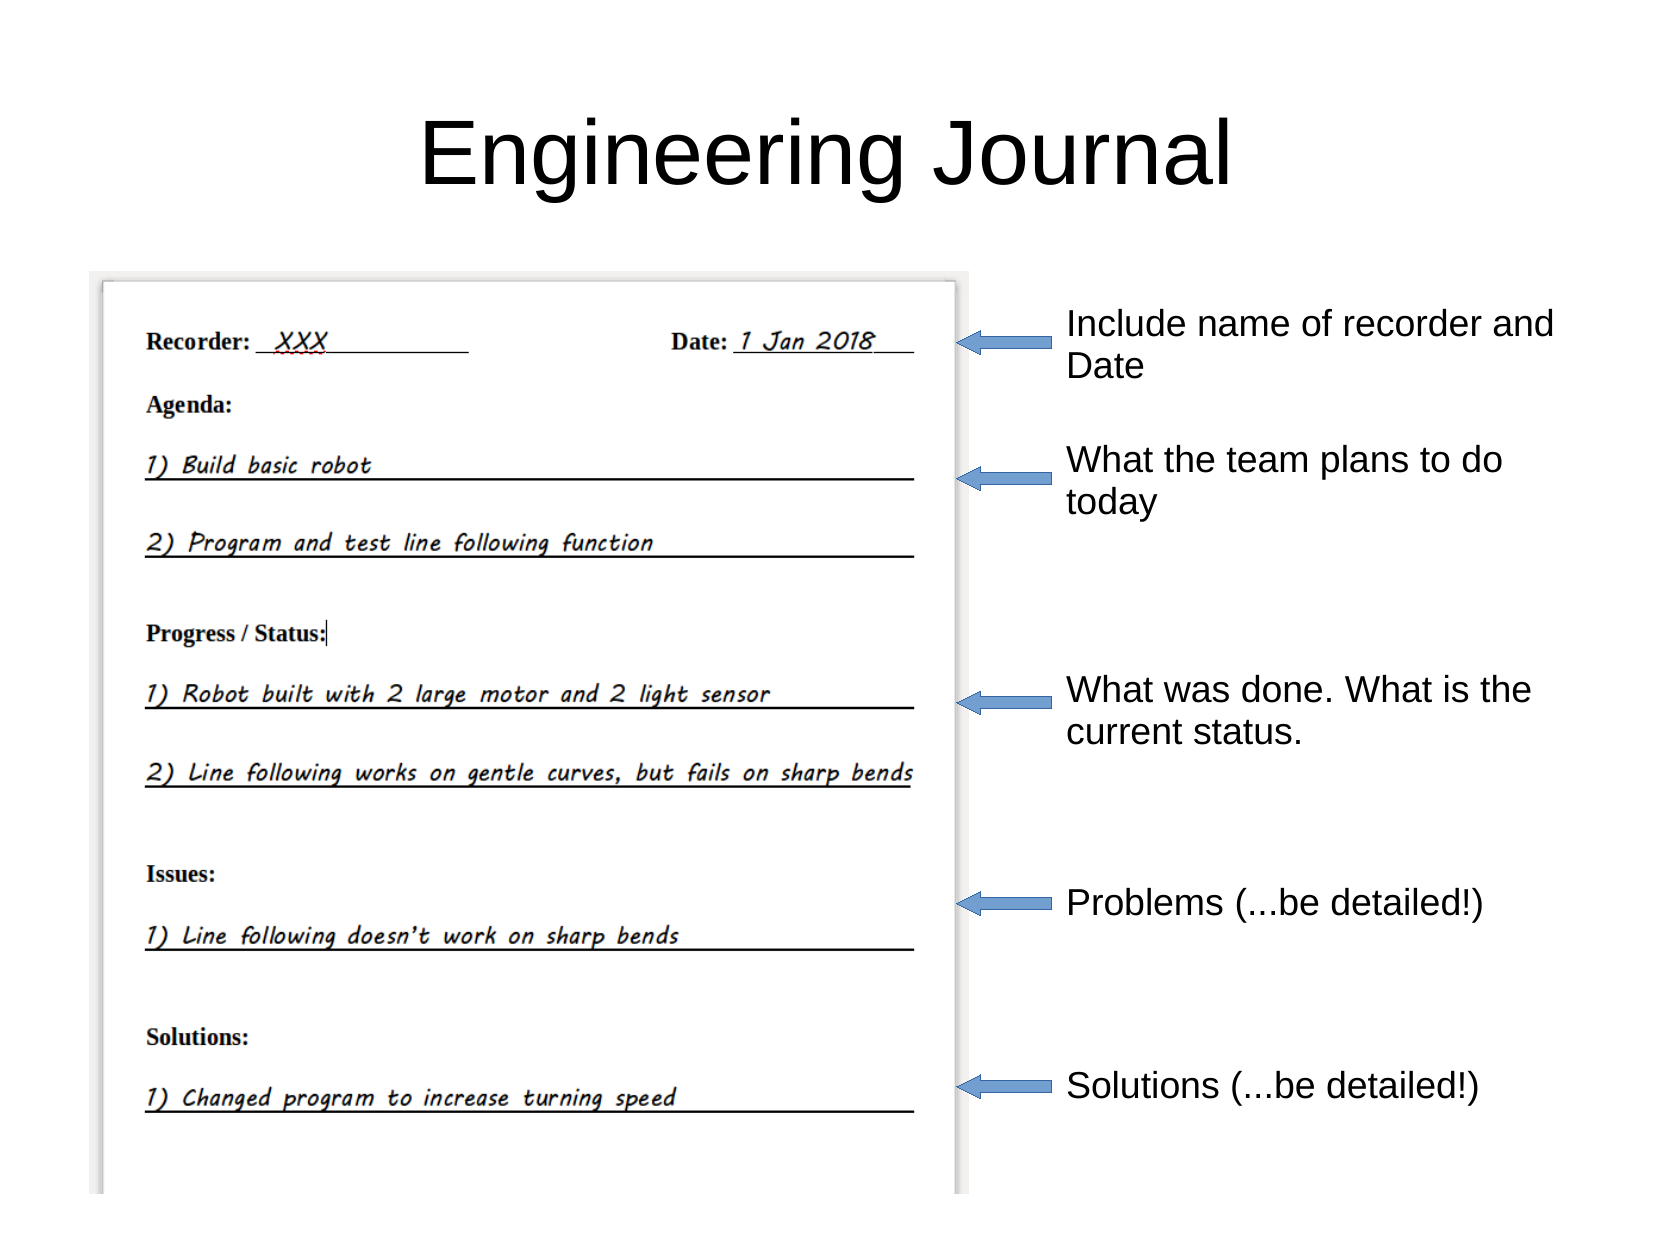

# Engineering Journal
Include name of recorder and Date
What the team plans to do today
What was done. What is the current status.
Problems (...be detailed!)
Solutions (...be detailed!)